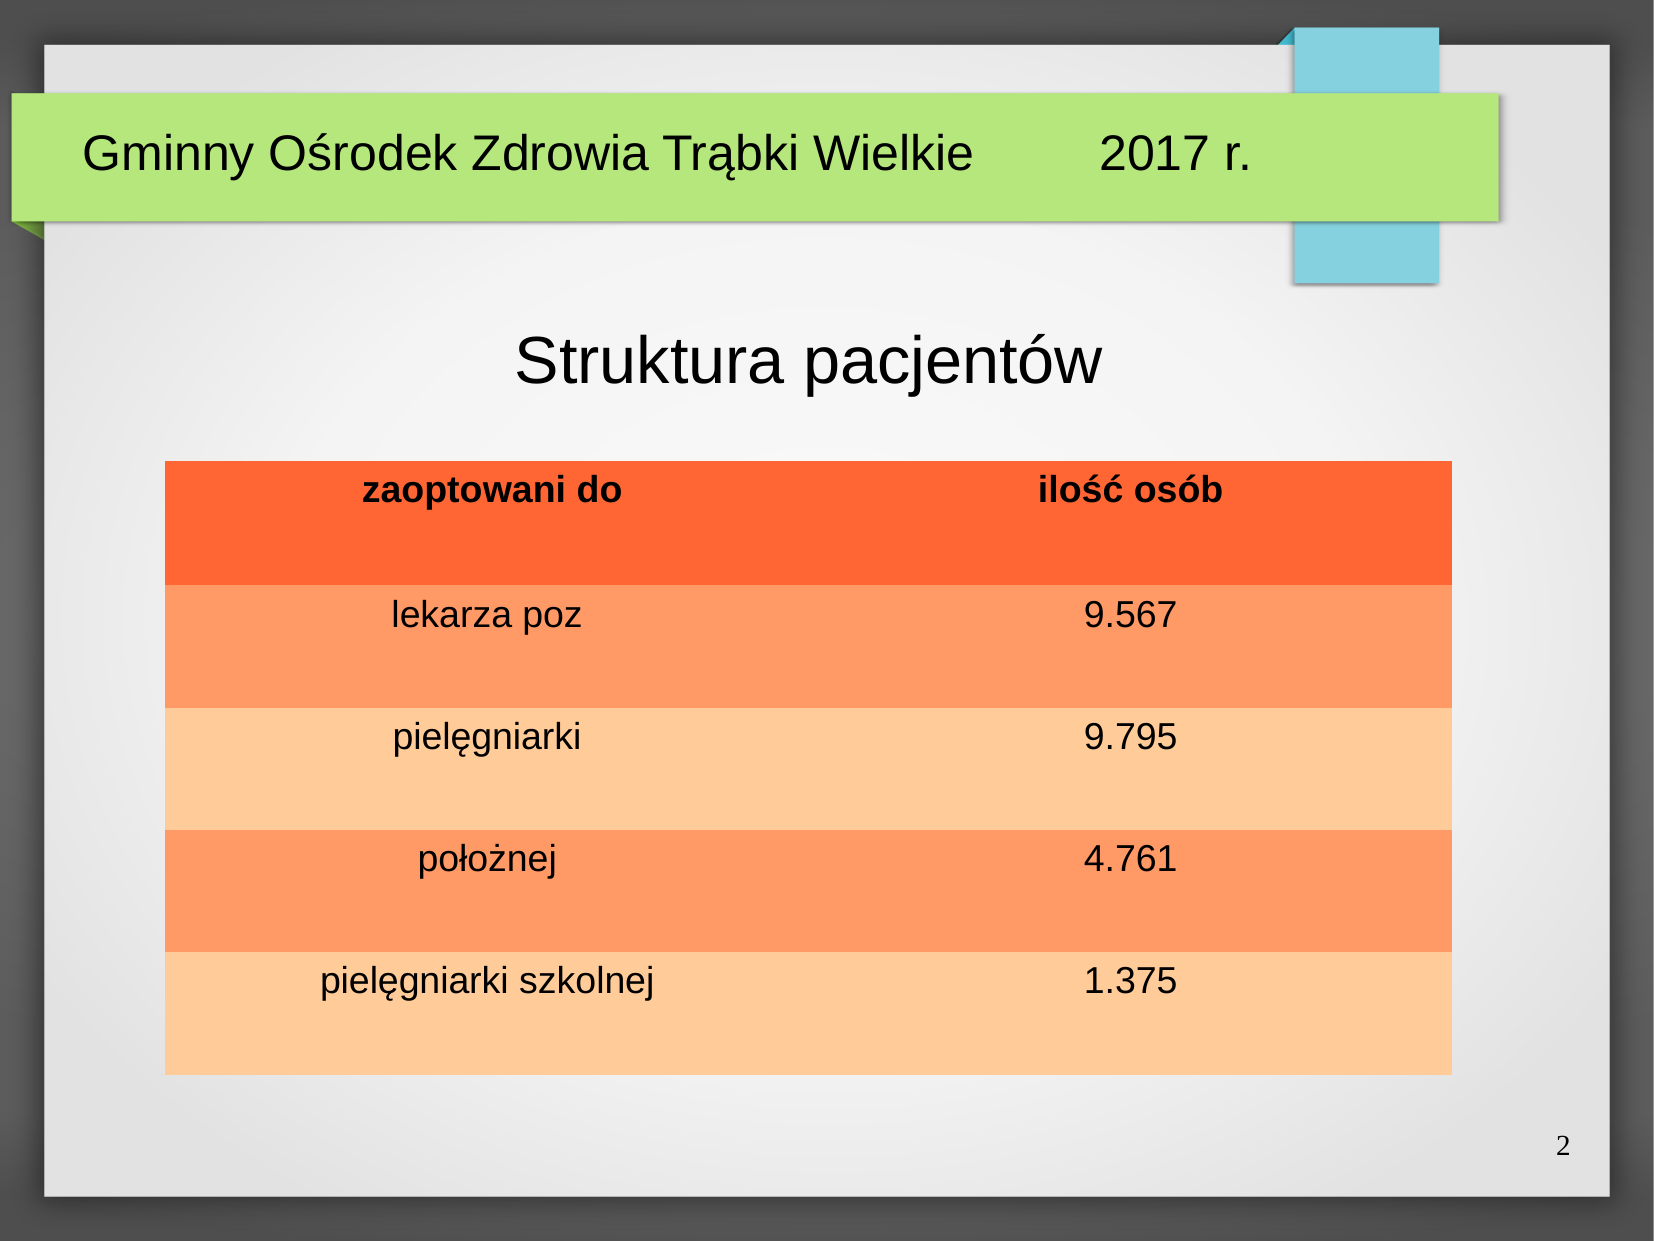

# Gminny Ośrodek Zdrowia Trąbki Wielkie 2017 r.
Struktura pacjentów
| zaoptowani do | ilość osób |
| --- | --- |
| lekarza poz | 9.567 |
| pielęgniarki | 9.795 |
| położnej | 4.761 |
| pielęgniarki szkolnej | 1.375 |
2